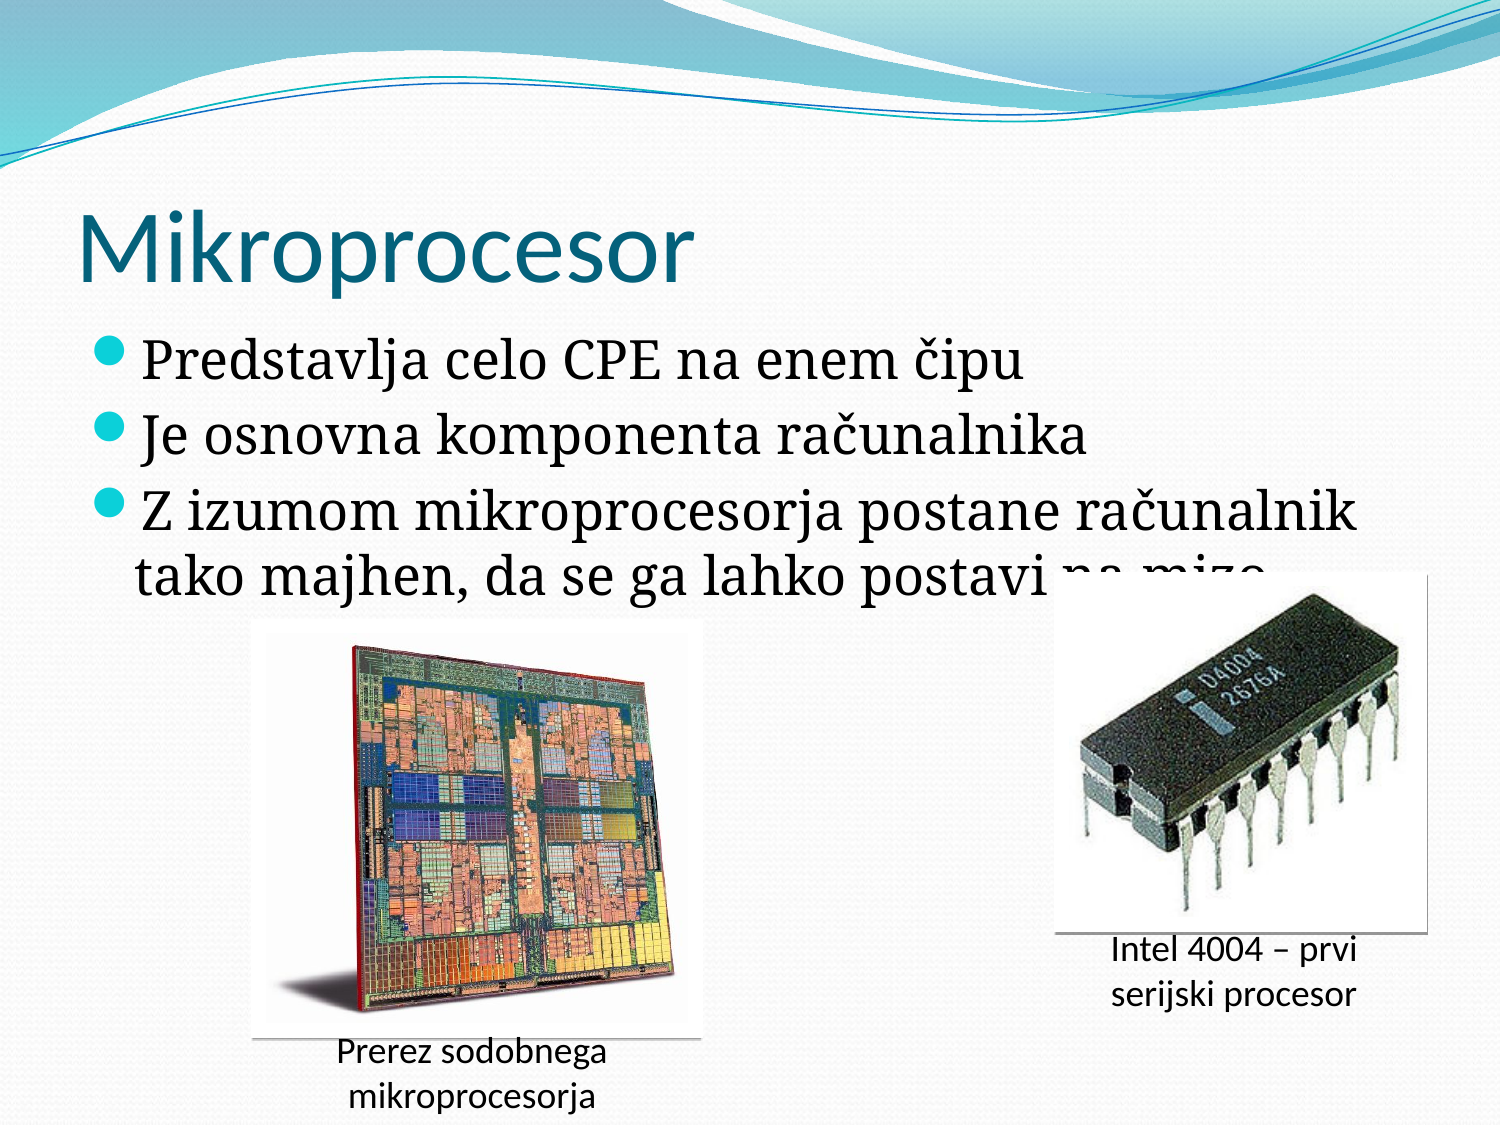

# Mikroprocesor
Predstavlja celo CPE na enem čipu
Je osnovna komponenta računalnika
Z izumom mikroprocesorja postane računalnik tako majhen, da se ga lahko postavi na mizo
Intel 4004 – prvi serijski procesor
Prerez sodobnega
mikroprocesorja